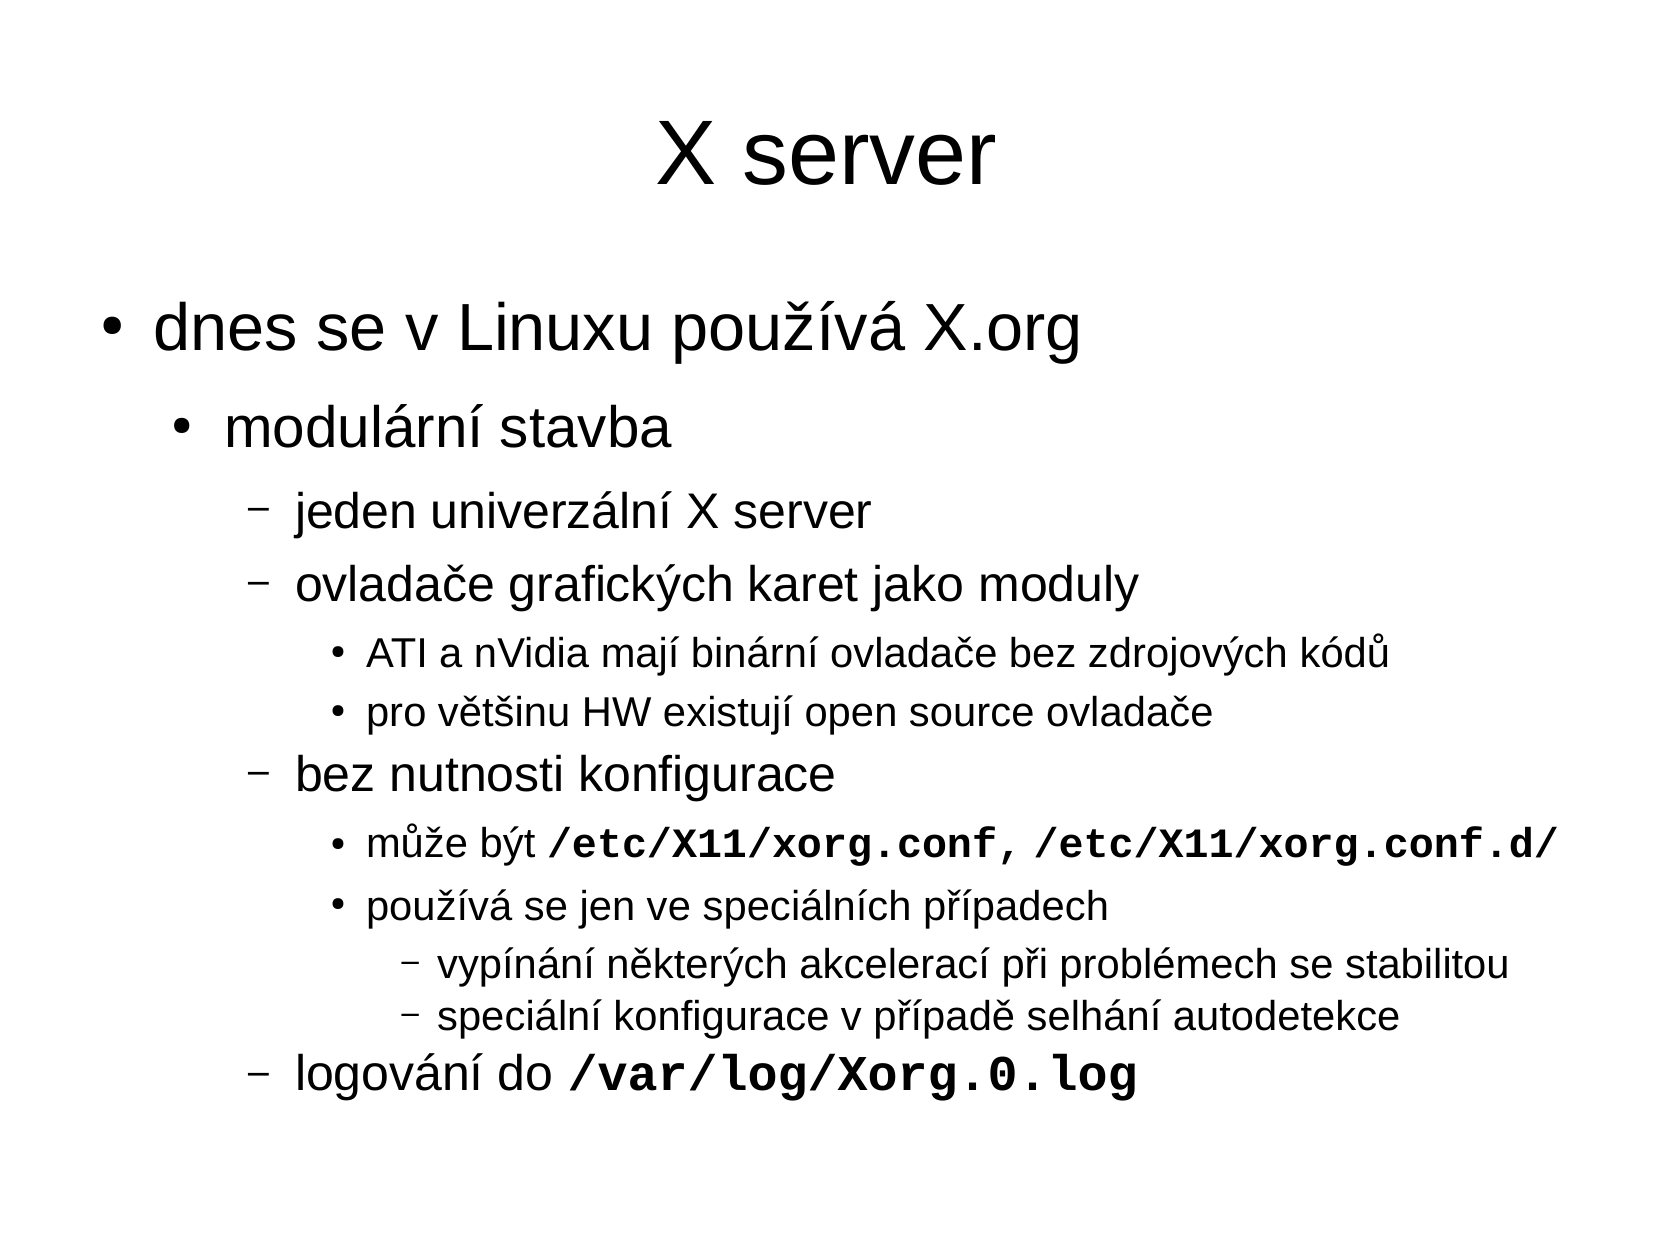

# X server
dnes se v Linuxu používá X.org
modulární stavba
jeden univerzální X server
ovladače grafických karet jako moduly
ATI a nVidia mají binární ovladače bez zdrojových kódů
pro většinu HW existují open source ovladače
bez nutnosti konfigurace
může být /etc/X11/xorg.conf, /etc/X11/xorg.conf.d/
používá se jen ve speciálních případech
vypínání některých akcelerací při problémech se stabilitou
speciální konfigurace v případě selhání autodetekce
logování do /var/log/Xorg.0.log